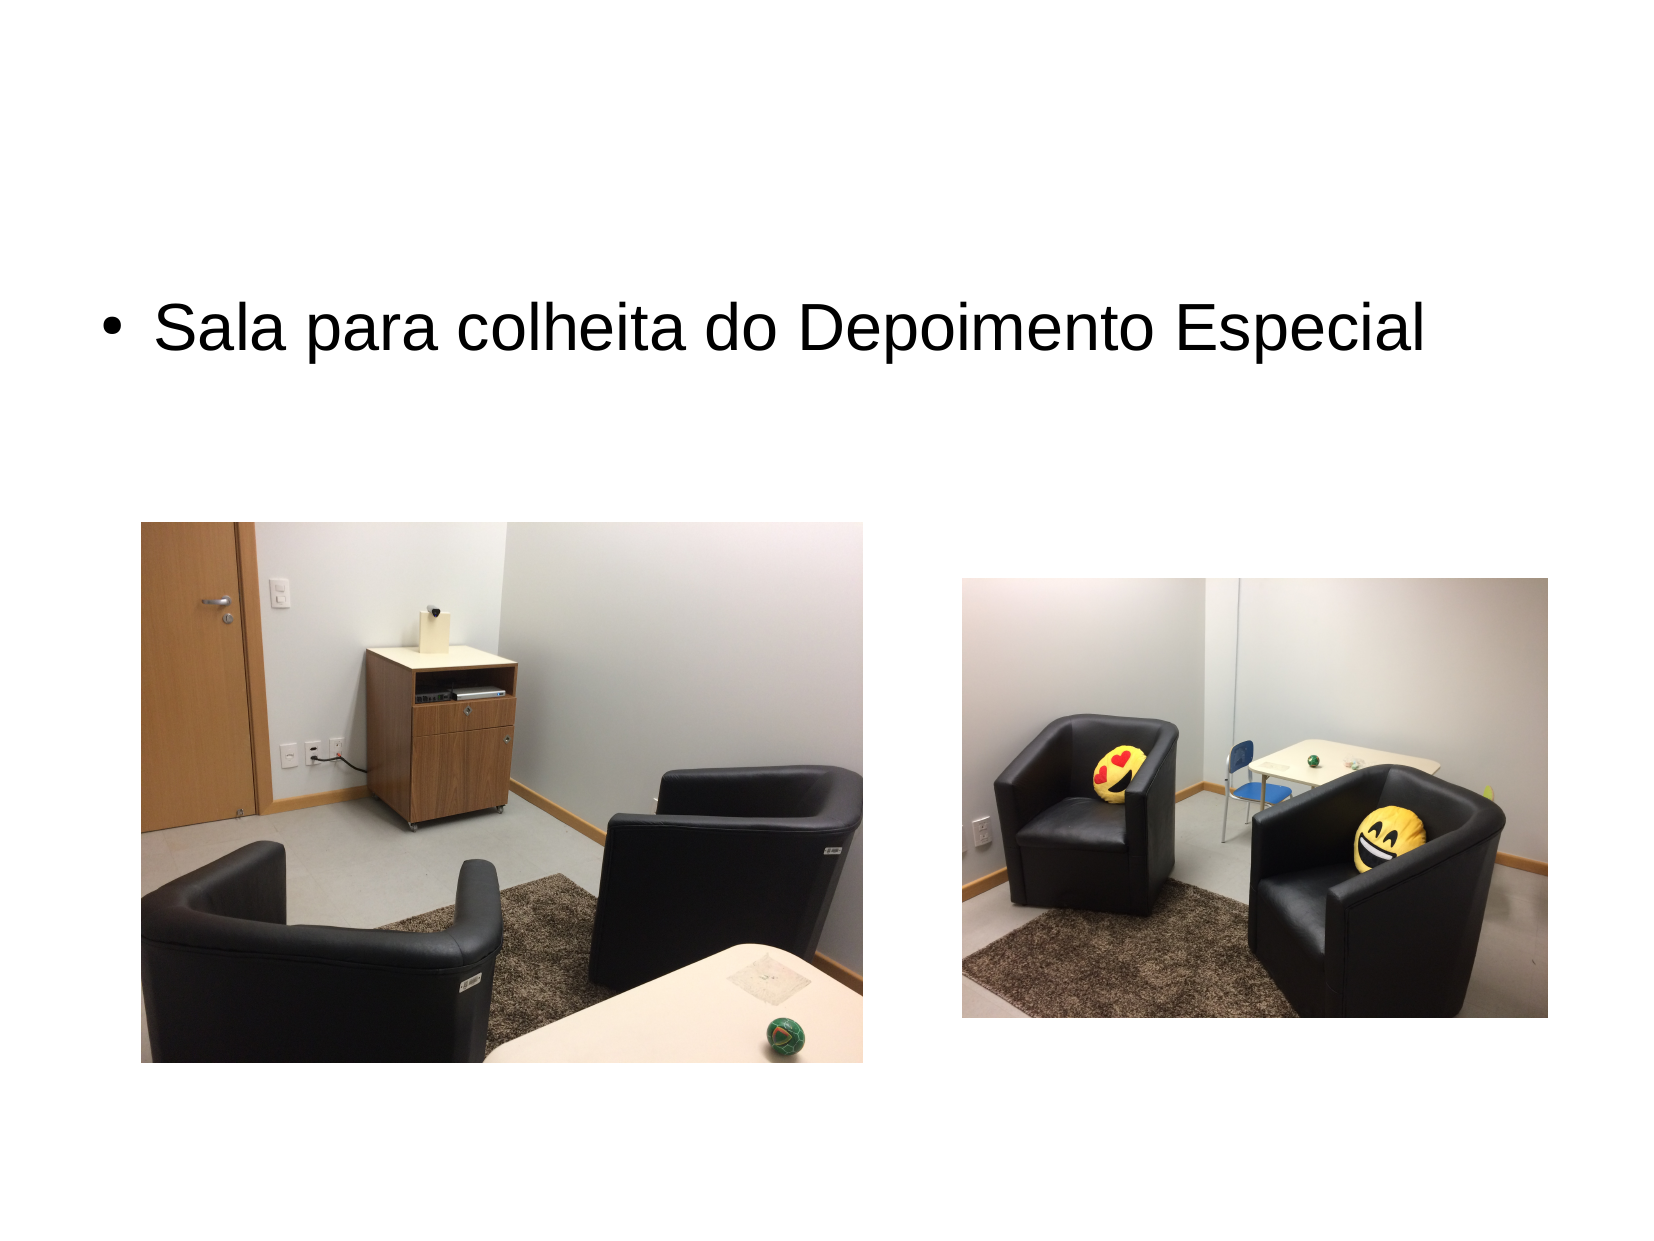

#
Sala para colheita do Depoimento Especial